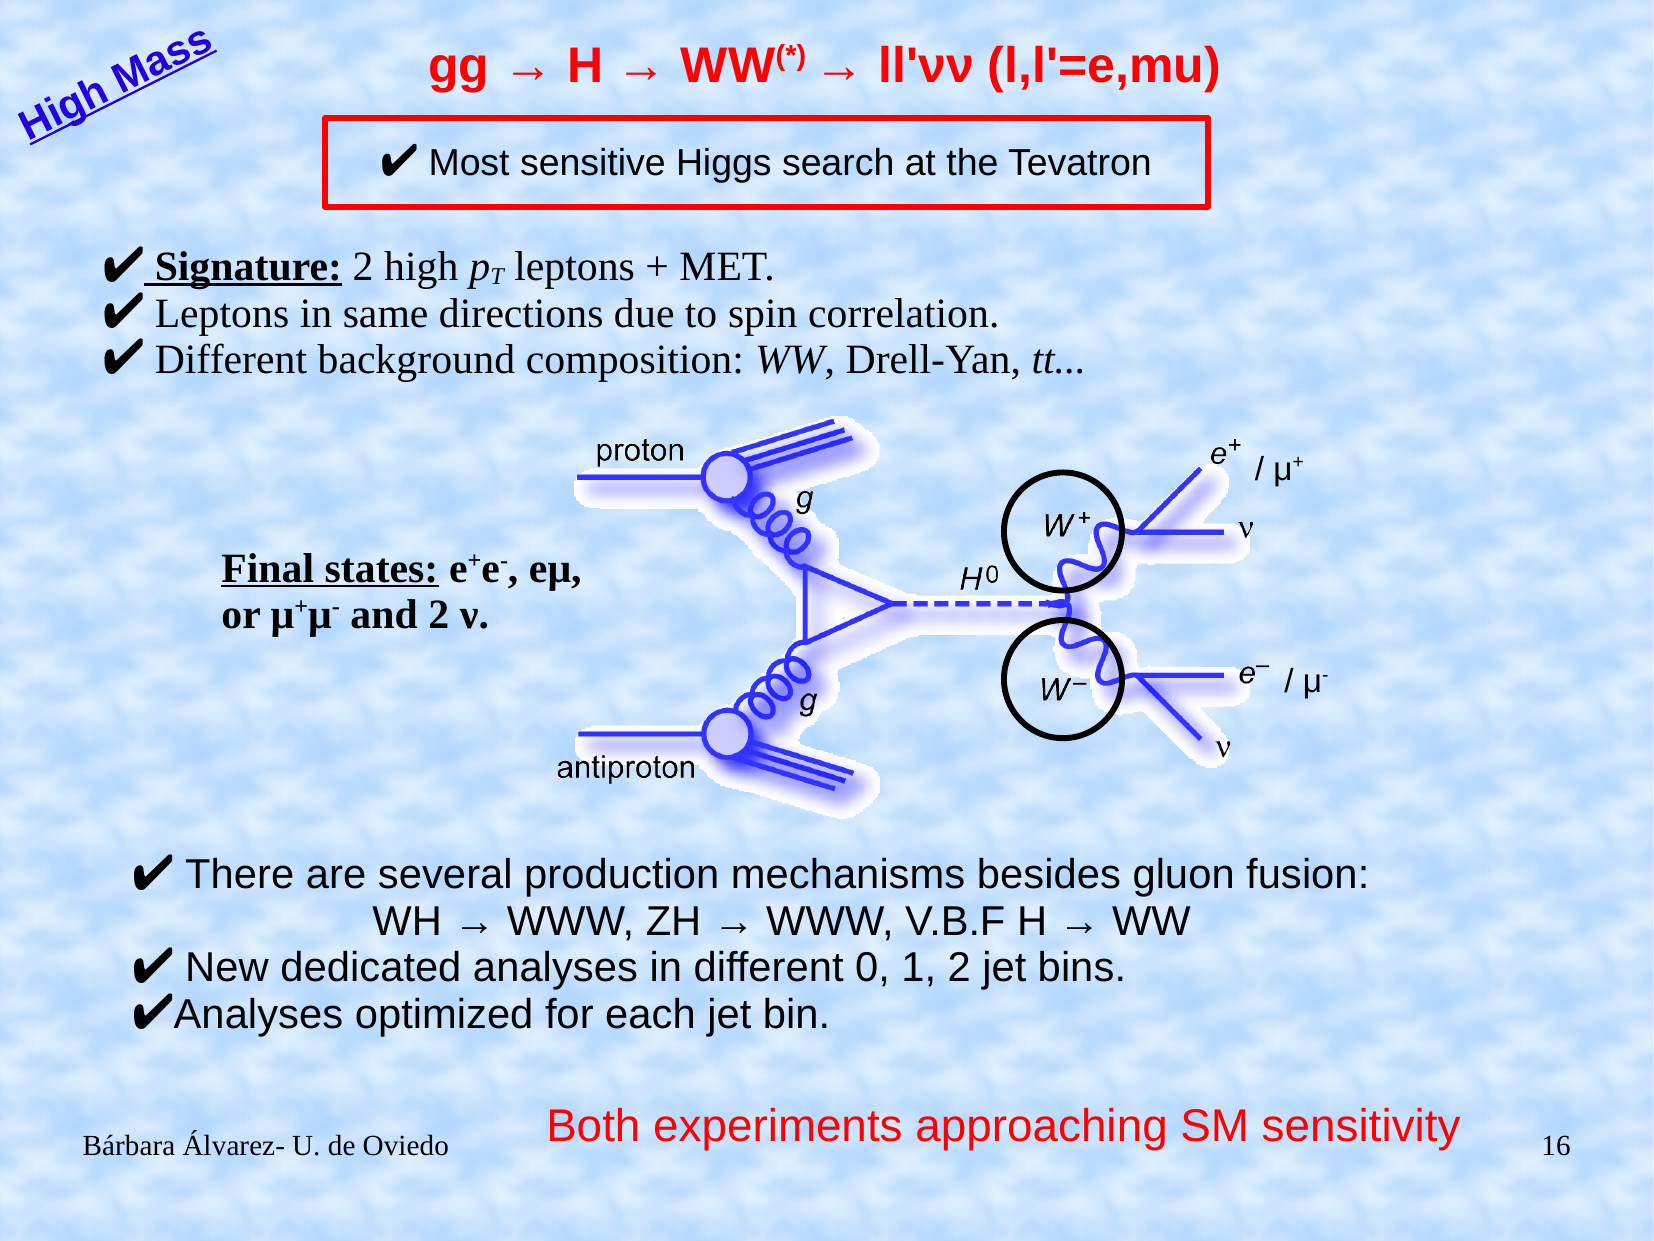

gg → H → WW(*) → ll'νν (l,l'=e,mu)
High Mass
 Most sensitive Higgs search at the Tevatron
 Signature: 2 high pT leptons + MET.
 Leptons in same directions due to spin correlation.
 Different background composition: WW, Drell-Yan, tt...
/ μ+
Final states: e+e-, eμ,
or μ+μ- and 2 ν.
/ μ-
 There are several production mechanisms besides gluon fusion:
 WH → WWW, ZH → WWW, V.B.F H → WW
 New dedicated analyses in different 0, 1, 2 jet bins.
Analyses optimized for each jet bin.
Both experiments approaching SM sensitivity
Bárbara Álvarez- U. de Oviedo
16